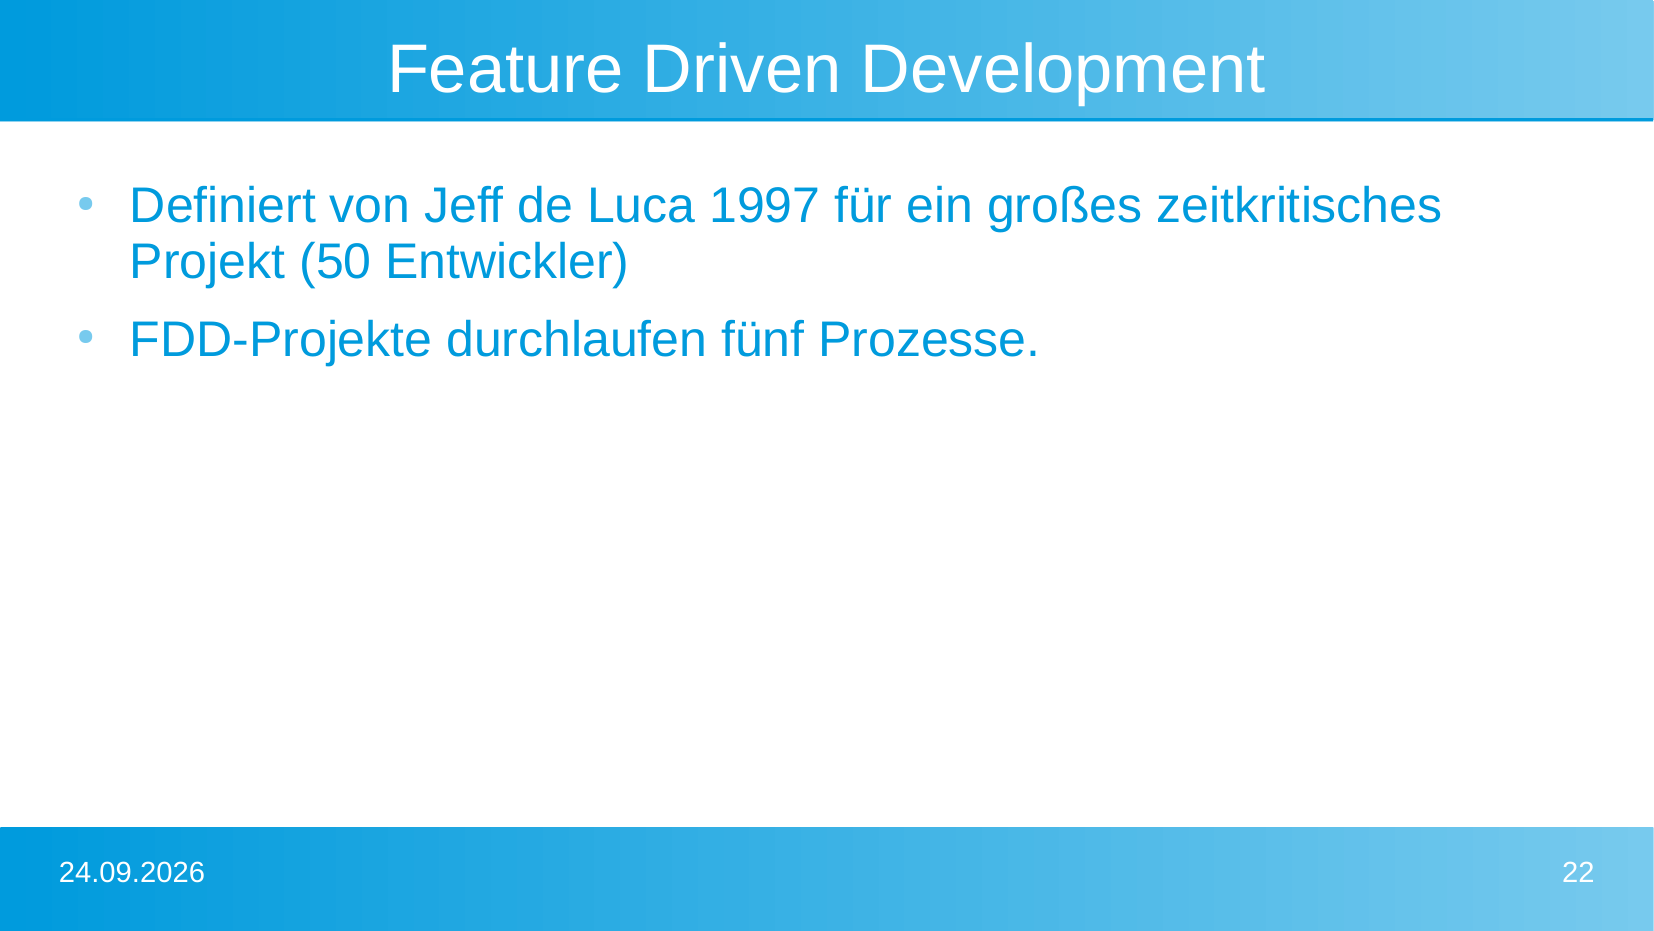

# Feature Driven Development
Definiert von Jeff de Luca 1997 für ein großes zeitkritisches Projekt (50 Entwickler)
FDD-Projekte durchlaufen fünf Prozesse.
22